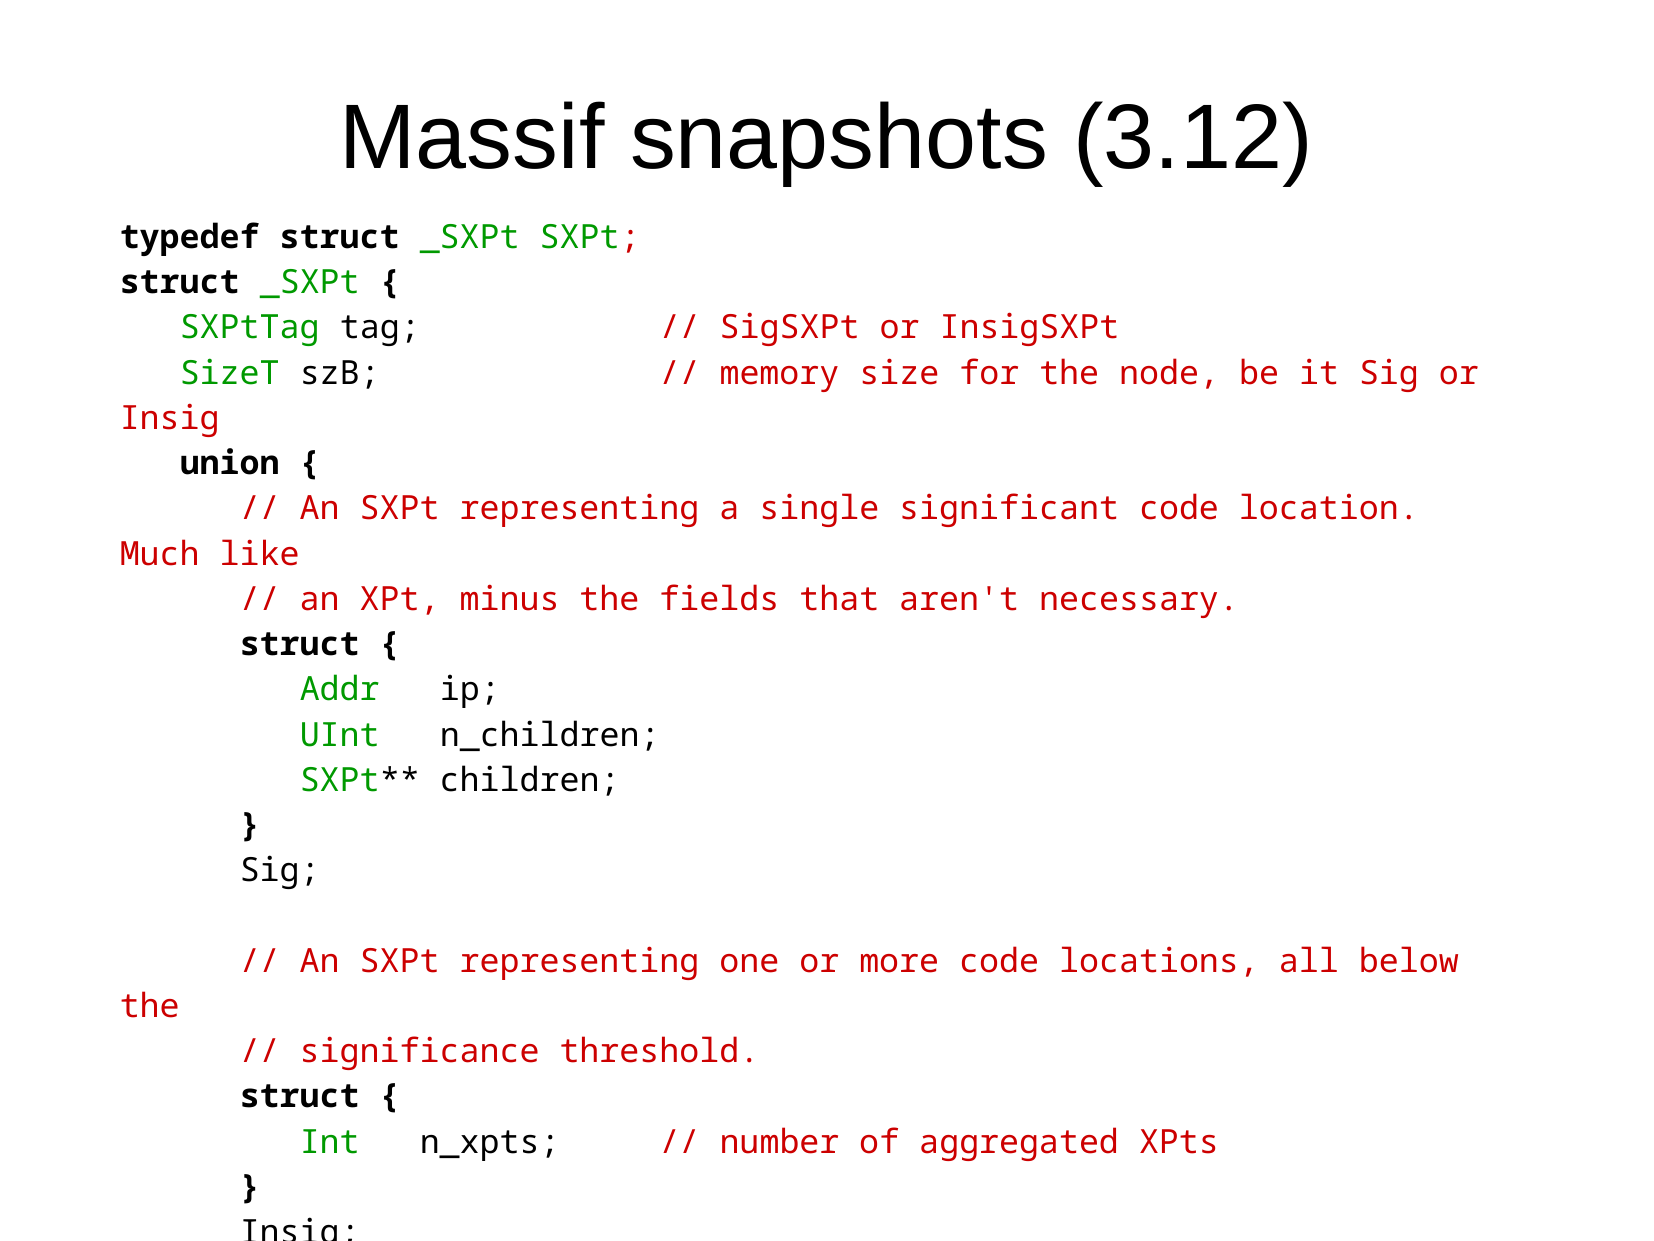

# Massif snapshots (3.12)
typedef struct _SXPt SXPt;
struct _SXPt {
 SXPtTag tag; // SigSXPt or InsigSXPt
 SizeT szB; // memory size for the node, be it Sig or Insig
 union {
 // An SXPt representing a single significant code location. Much like
 // an XPt, minus the fields that aren't necessary.
 struct {
 Addr ip;
 UInt n_children;
 SXPt** children;
 }
 Sig;
 // An SXPt representing one or more code locations, all below the
 // significance threshold.
 struct {
 Int n_xpts; // number of aggregated XPts
 }
 Insig;
 };
};